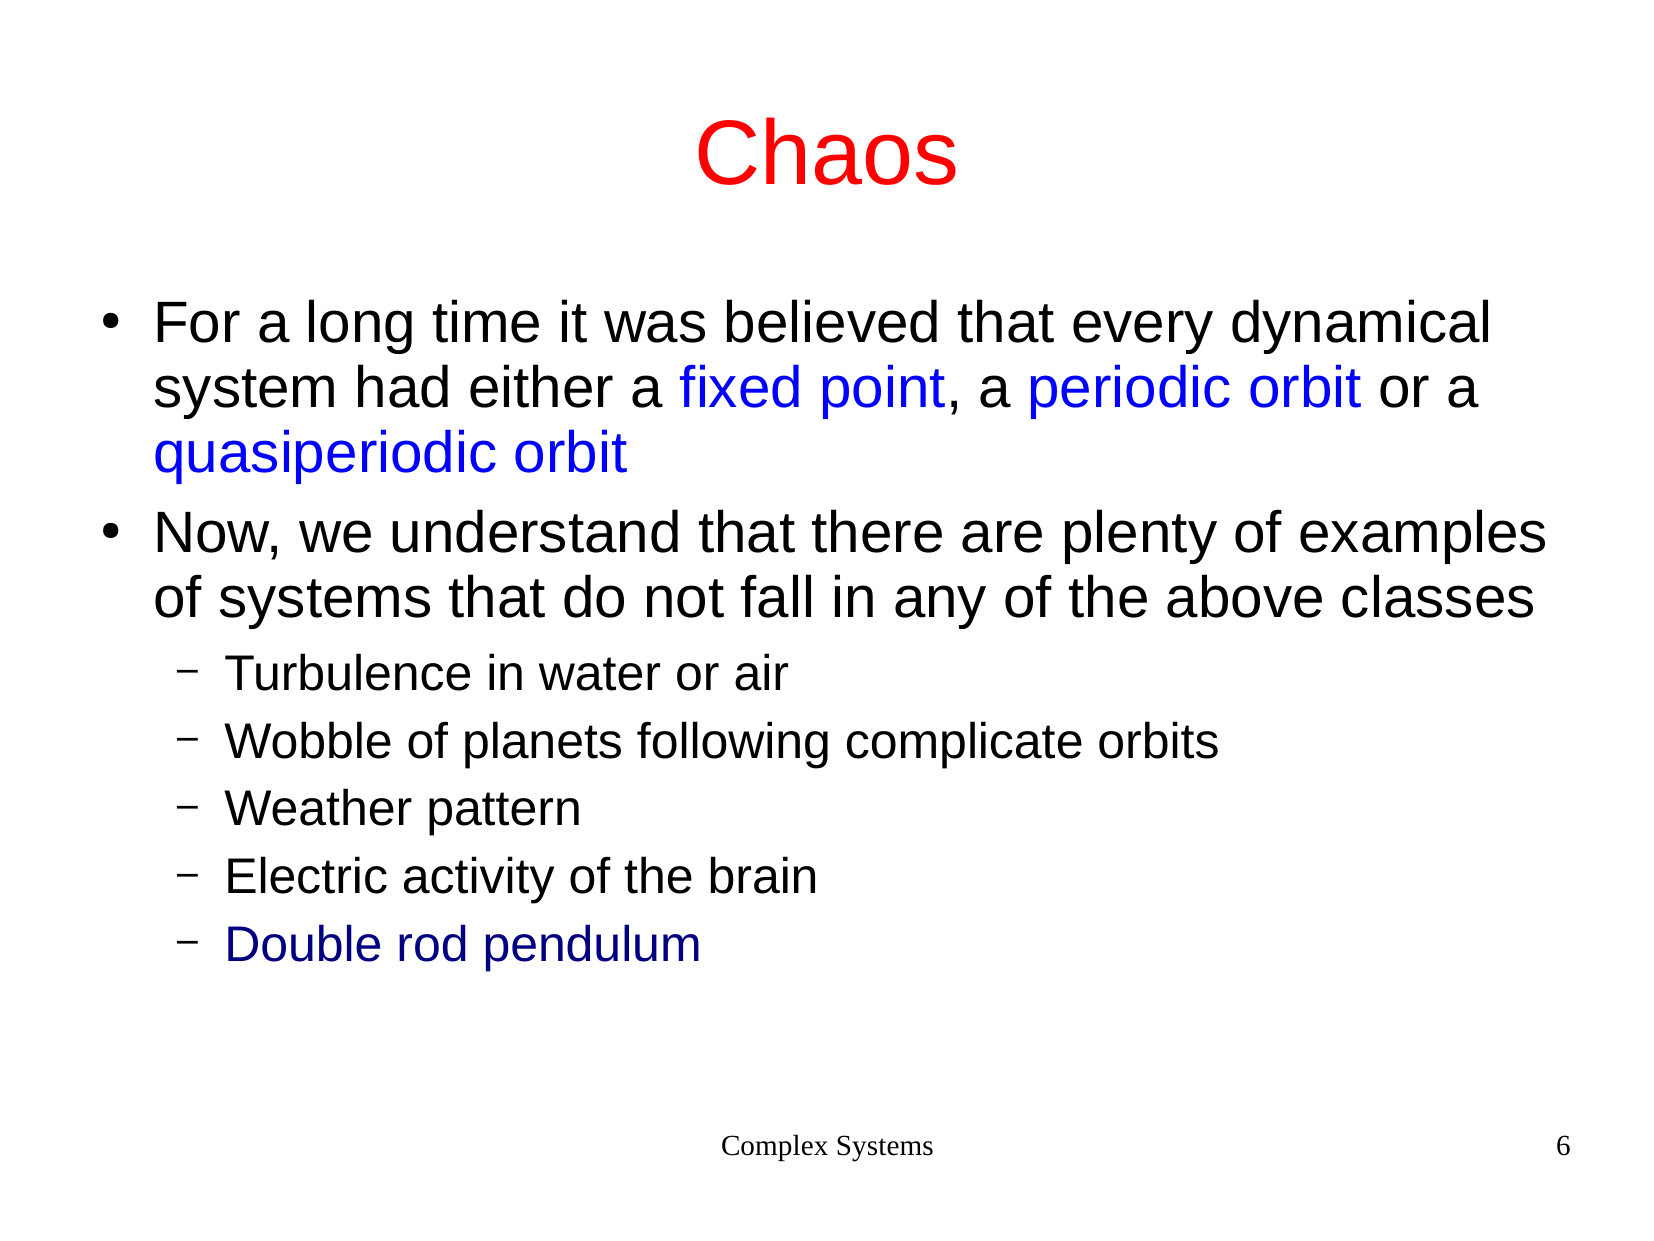

# Chaos
For a long time it was believed that every dynamical system had either a fixed point, a periodic orbit or a quasiperiodic orbit
Now, we understand that there are plenty of examples of systems that do not fall in any of the above classes
Turbulence in water or air
Wobble of planets following complicate orbits
Weather pattern
Electric activity of the brain
Double rod pendulum
Complex Systems
6